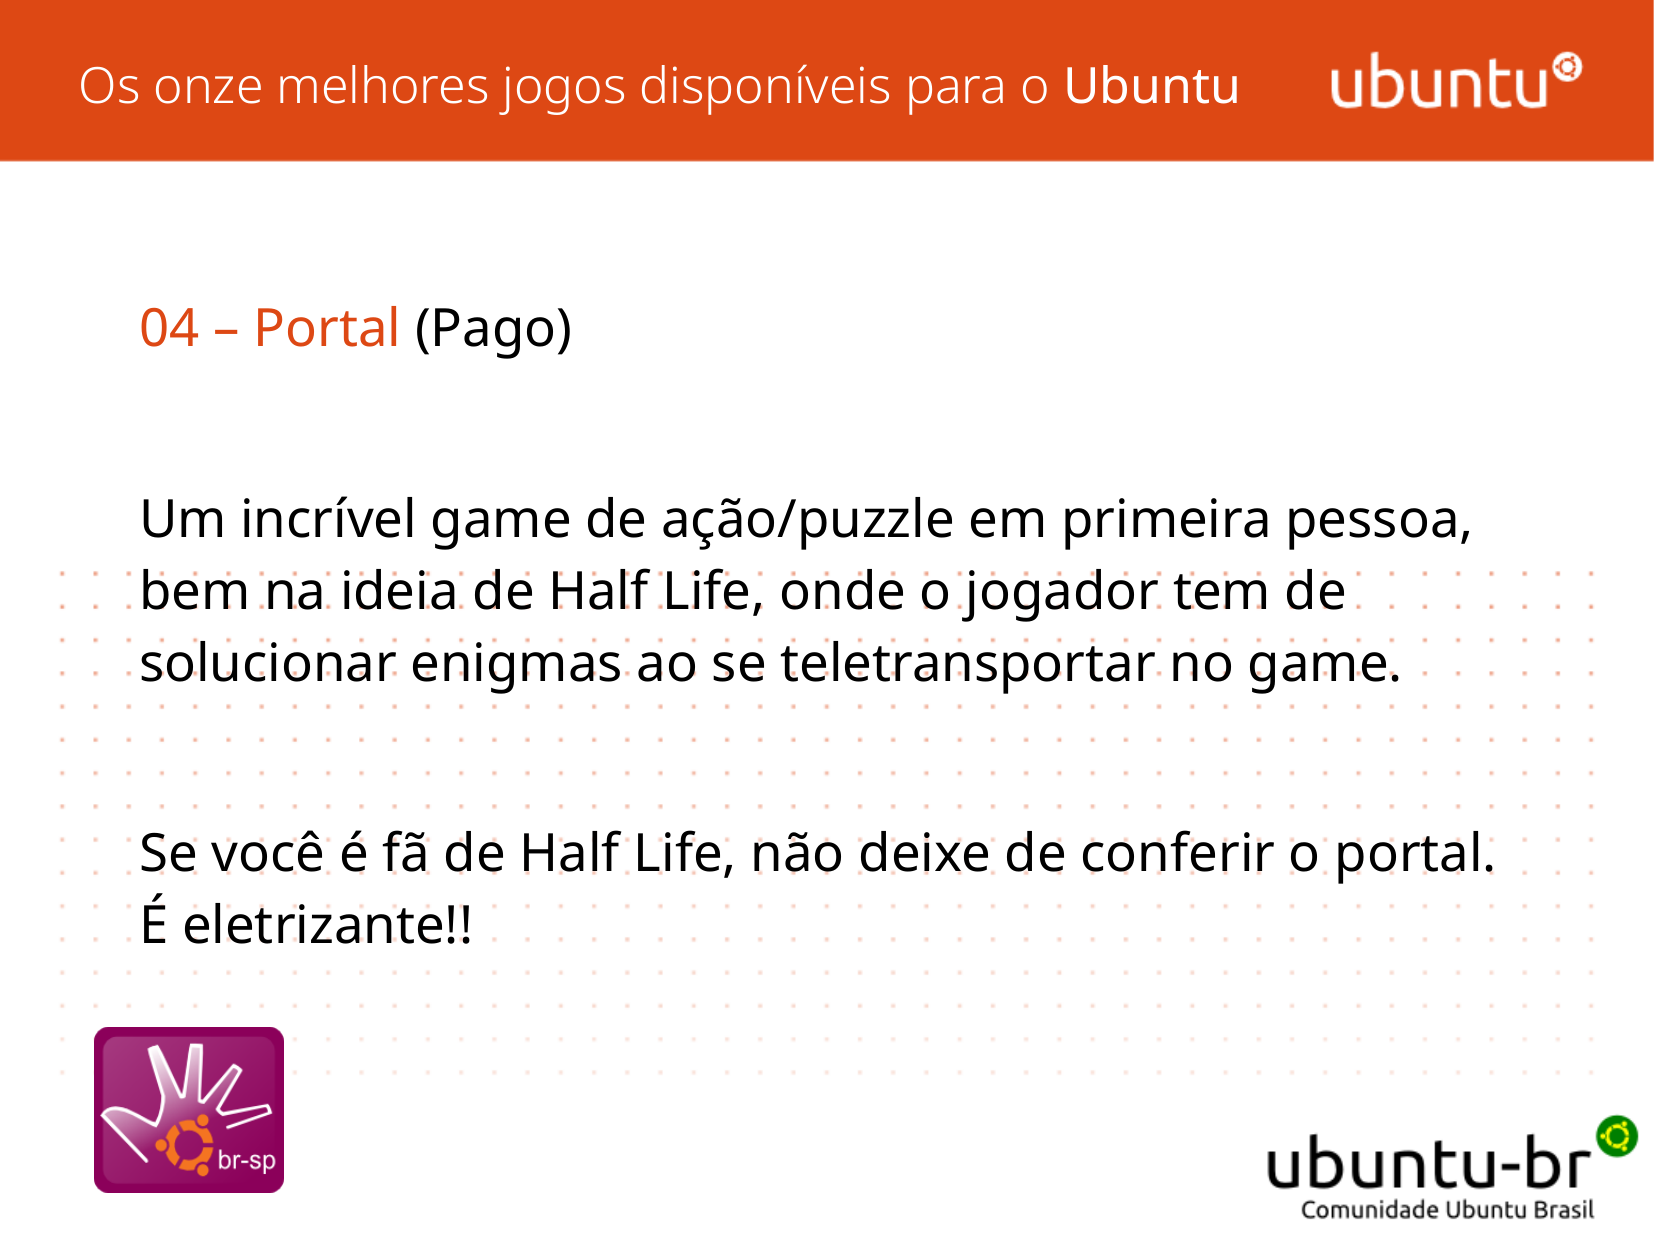

# Os onze melhores jogos disponíveis para o Ubuntu
04 – Portal (Pago)
Um incrível game de ação/puzzle em primeira pessoa, bem na ideia de Half Life, onde o jogador tem de solucionar enigmas ao se teletransportar no game.
Se você é fã de Half Life, não deixe de conferir o portal. É eletrizante!!